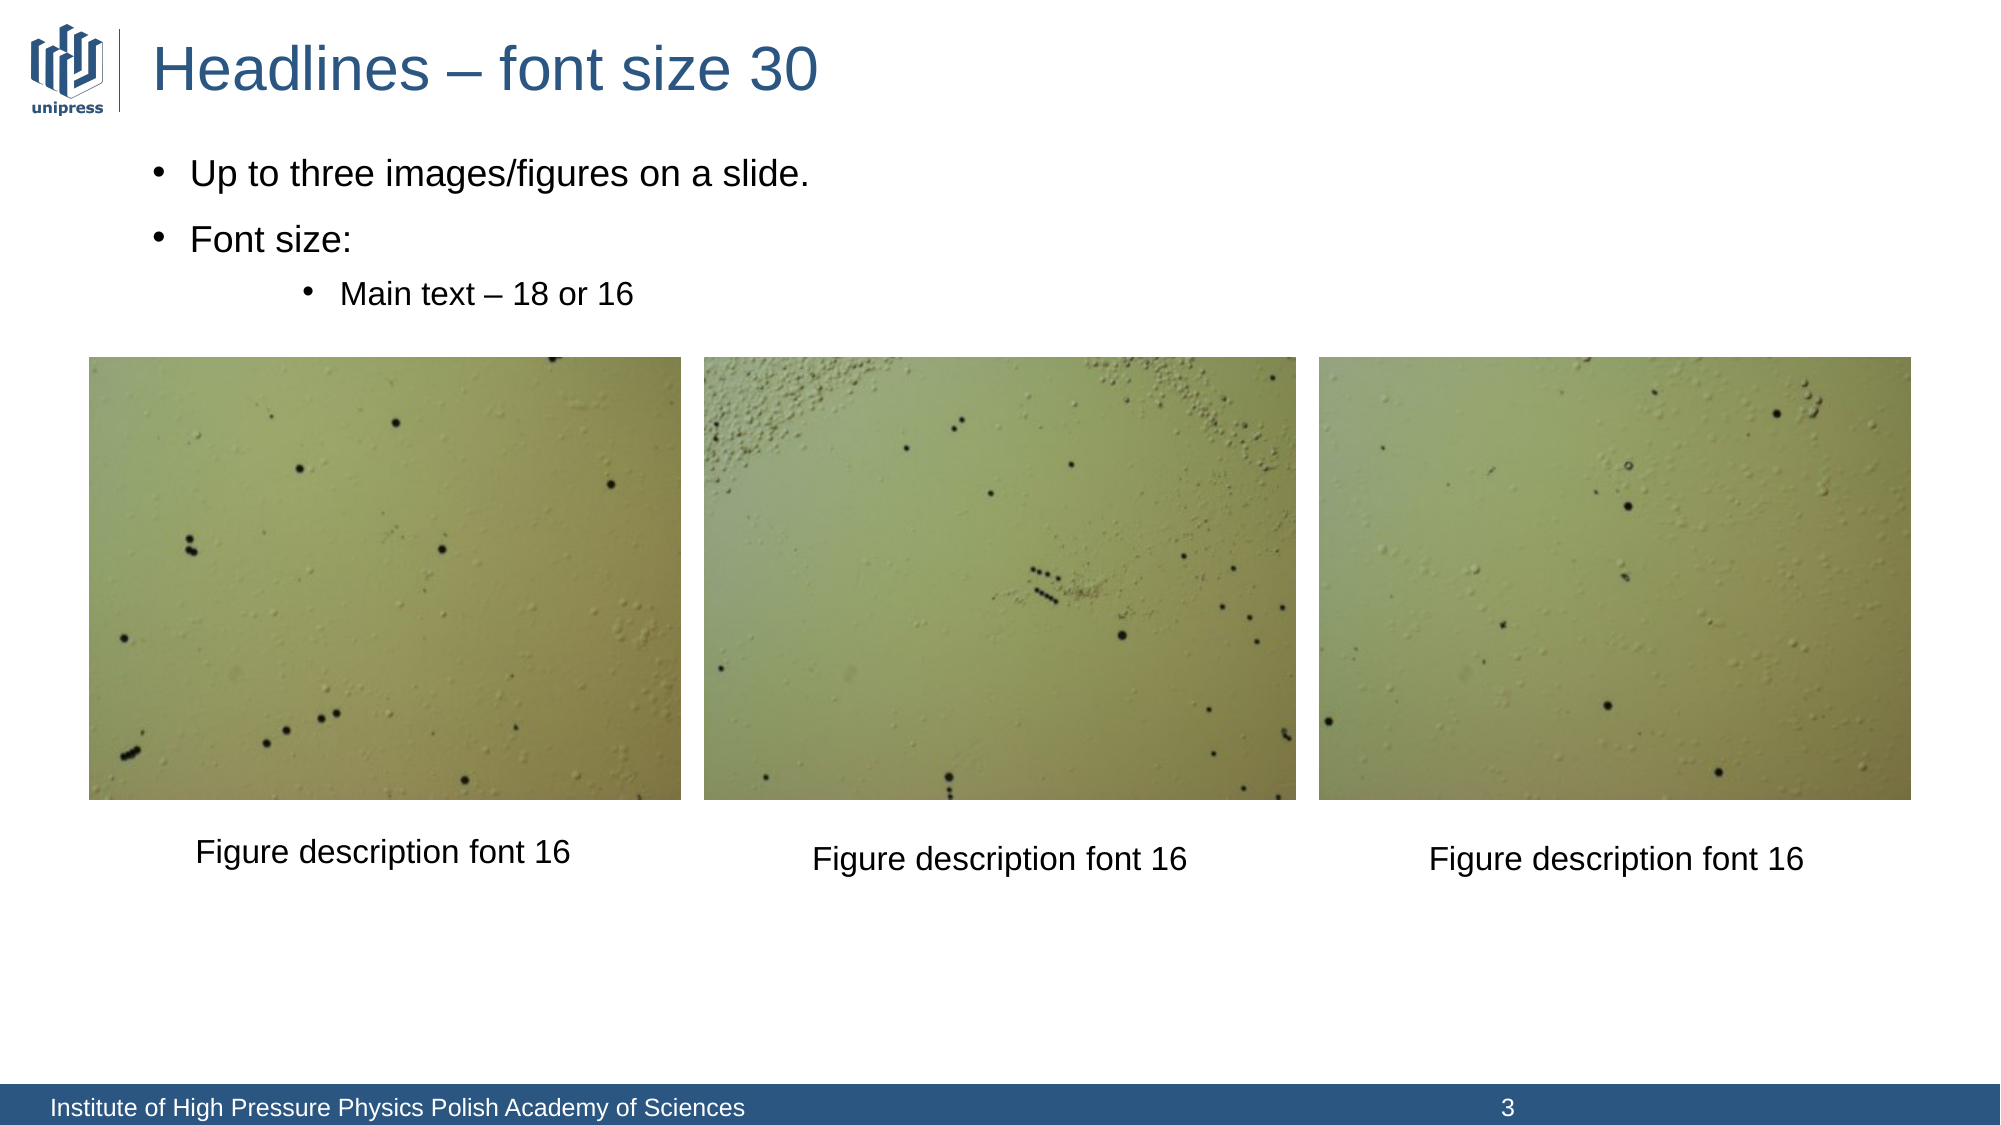

# Headlines – font size 30
Up to three images/figures on a slide.
Font size:
Main text – 18 or 16
Figure description font 16
Figure description font 16
Figure description font 16